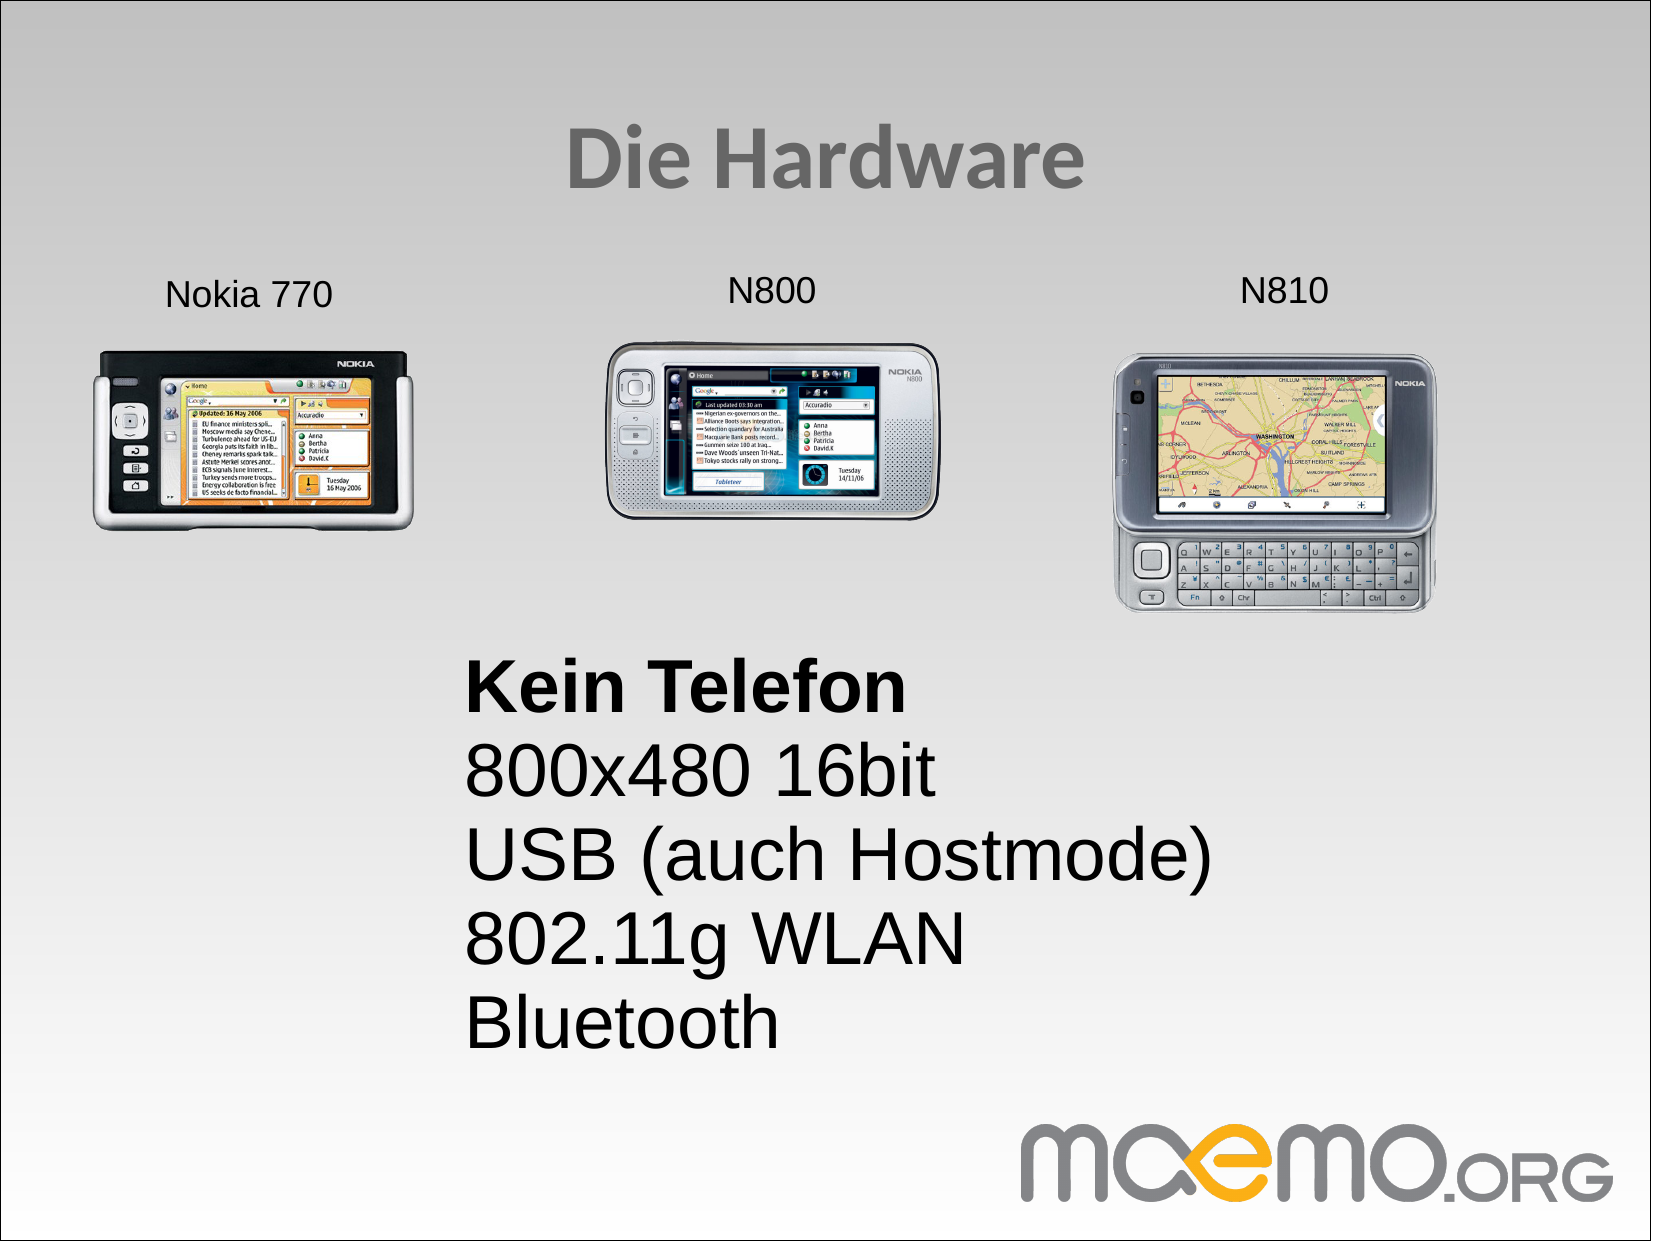

# Die Hardware
N800
N810
Nokia 770
Kein Telefon
800x480 16bit
USB (auch Hostmode)
802.11g WLAN
Bluetooth